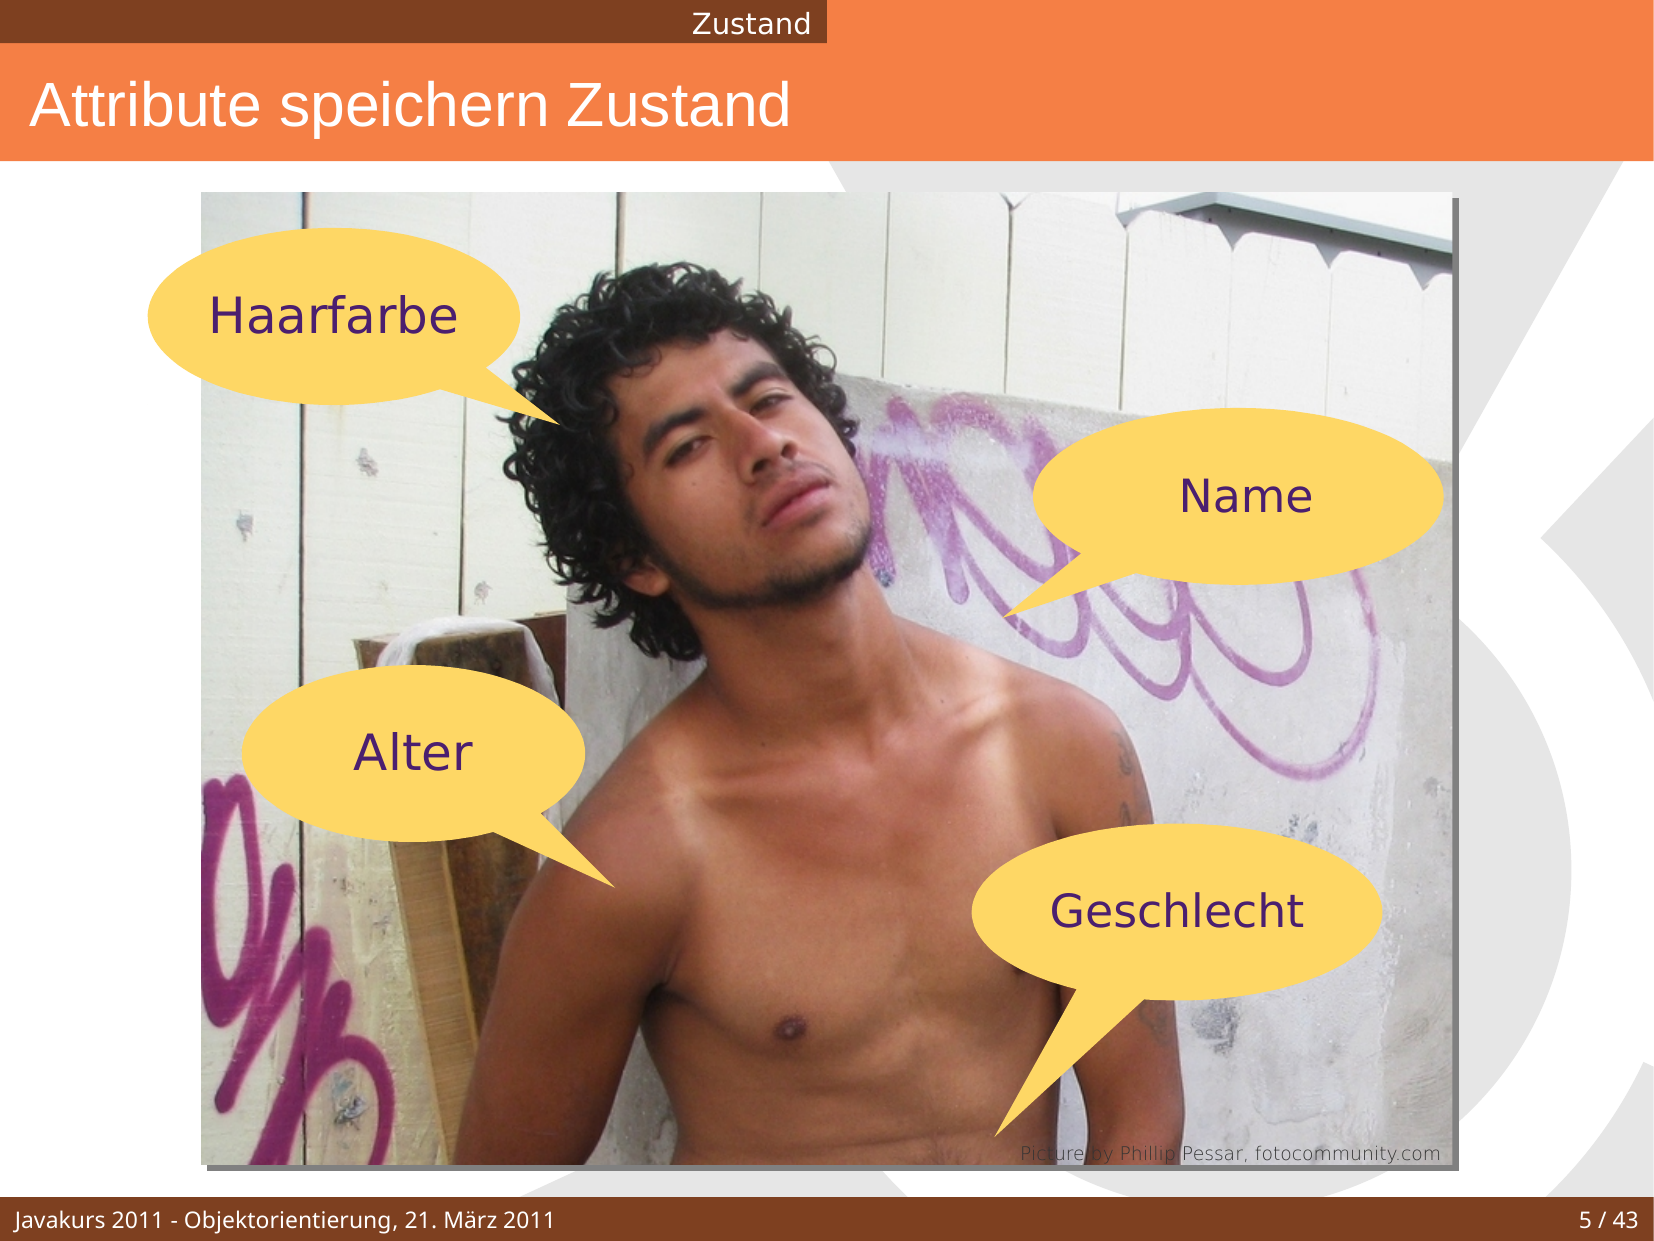

Zustand
# Attribute speichern Zustand
Haarfarbe
Name
Alter
Geschlecht
Picture by Phillip Pessar, fotocommunity.com